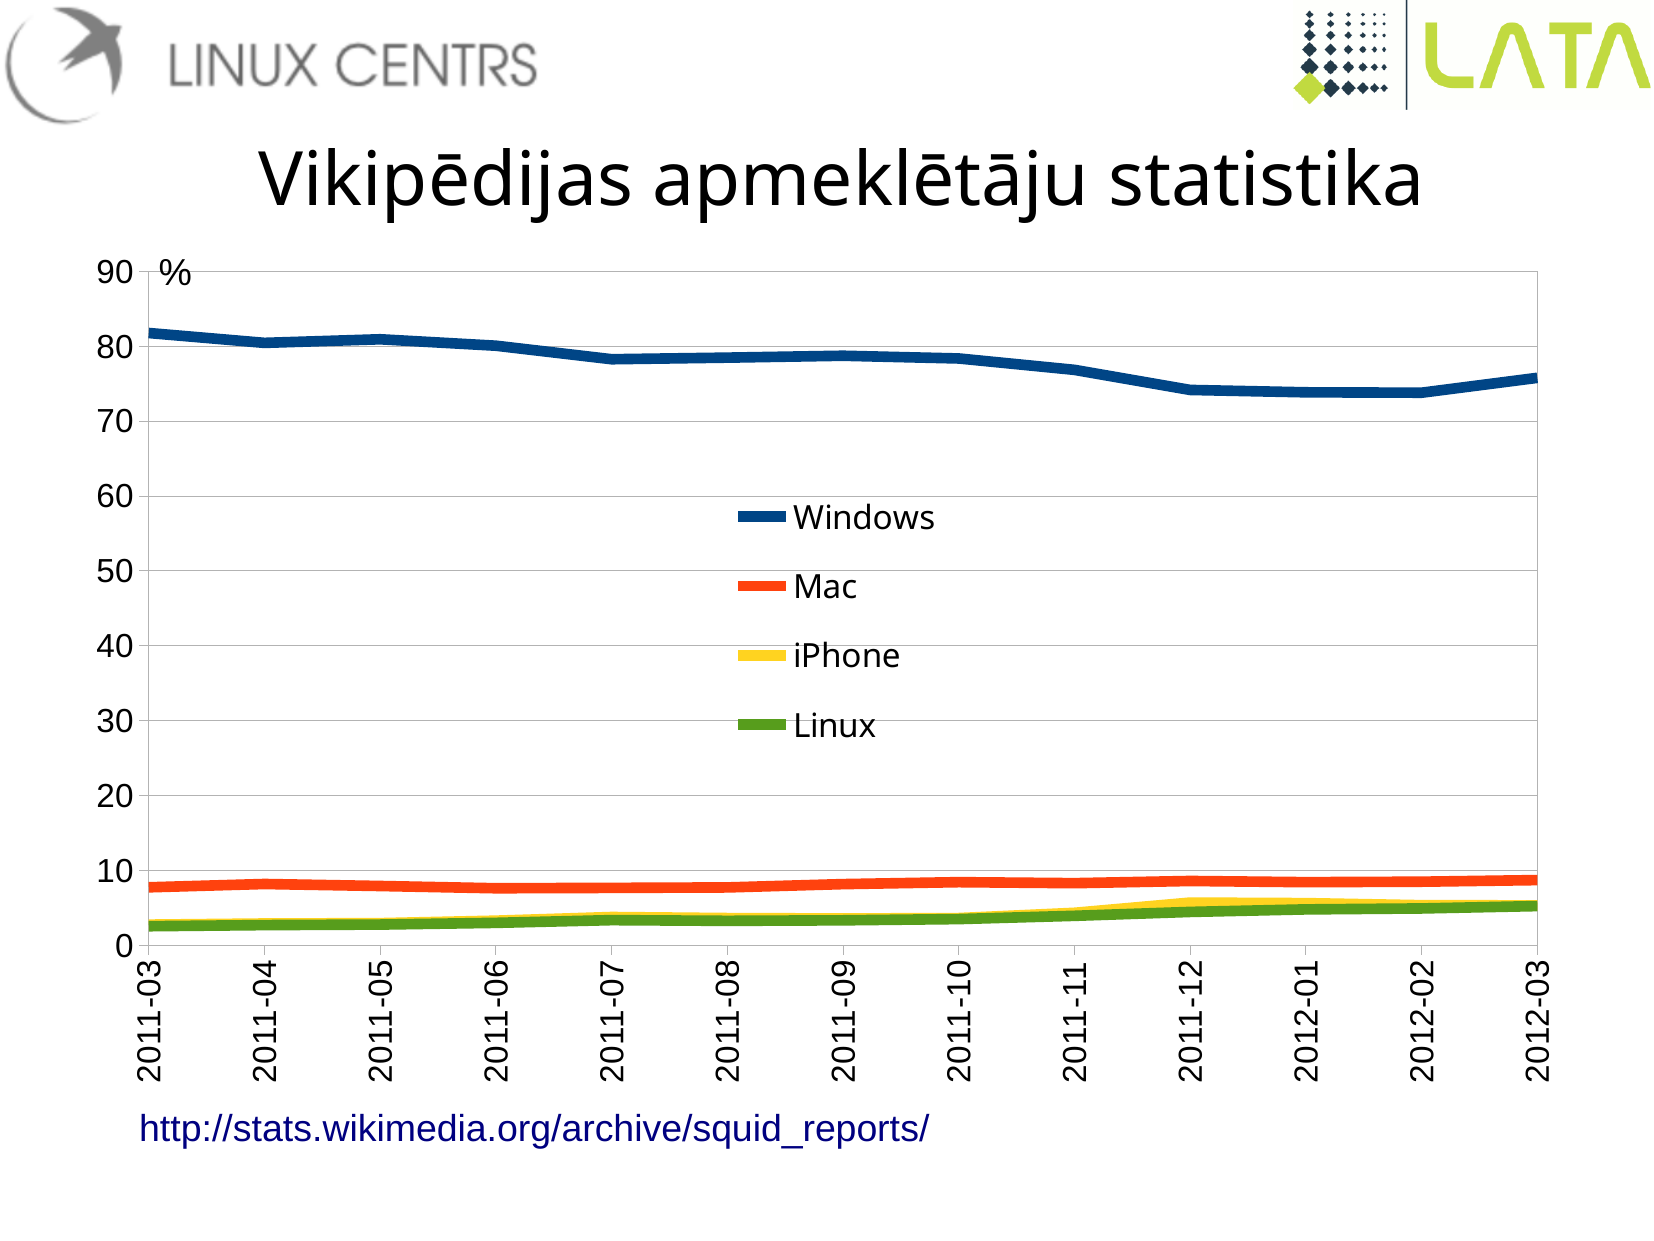

# Vikipēdijas apmeklētāju statistika
### Chart
| Category | Windows | Mac | iPhone | Linux |
|---|---|---|---|---|
| 2011-03 | 81.78 | 7.73 | 2.74 | 2.53 |
| 2011-04 | 80.46 | 8.17 | 2.89 | 2.68 |
| 2011-05 | 80.94 | 7.9 | 2.94 | 2.75 |
| 2011-06 | 80.08 | 7.6 | 3.27 | 2.98 |
| 2011-07 | 78.27 | 7.65 | 3.76 | 3.34 |
| 2011-08 | 78.49 | 7.71 | 3.62 | 3.25 |
| 2011-09 | 78.74 | 8.15 | 3.56 | 3.32 |
| 2011-10 | 78.38 | 8.41 | 3.62 | 3.48 |
| 2011-11 | 76.85 | 8.28 | 4.32 | 3.92 |
| 2011-12 | 74.17 | 8.57 | 5.68 | 4.44 |
| 2012-01 | 73.86 | 8.41 | 5.61 | 4.78 |
| 2012-02 | 73.8 | 8.48 | 5.34 | 4.9 |
| 2012-03 | 75.79 | 8.69 | 5.31 | 5.22 |%
http://stats.wikimedia.org/archive/squid_reports/